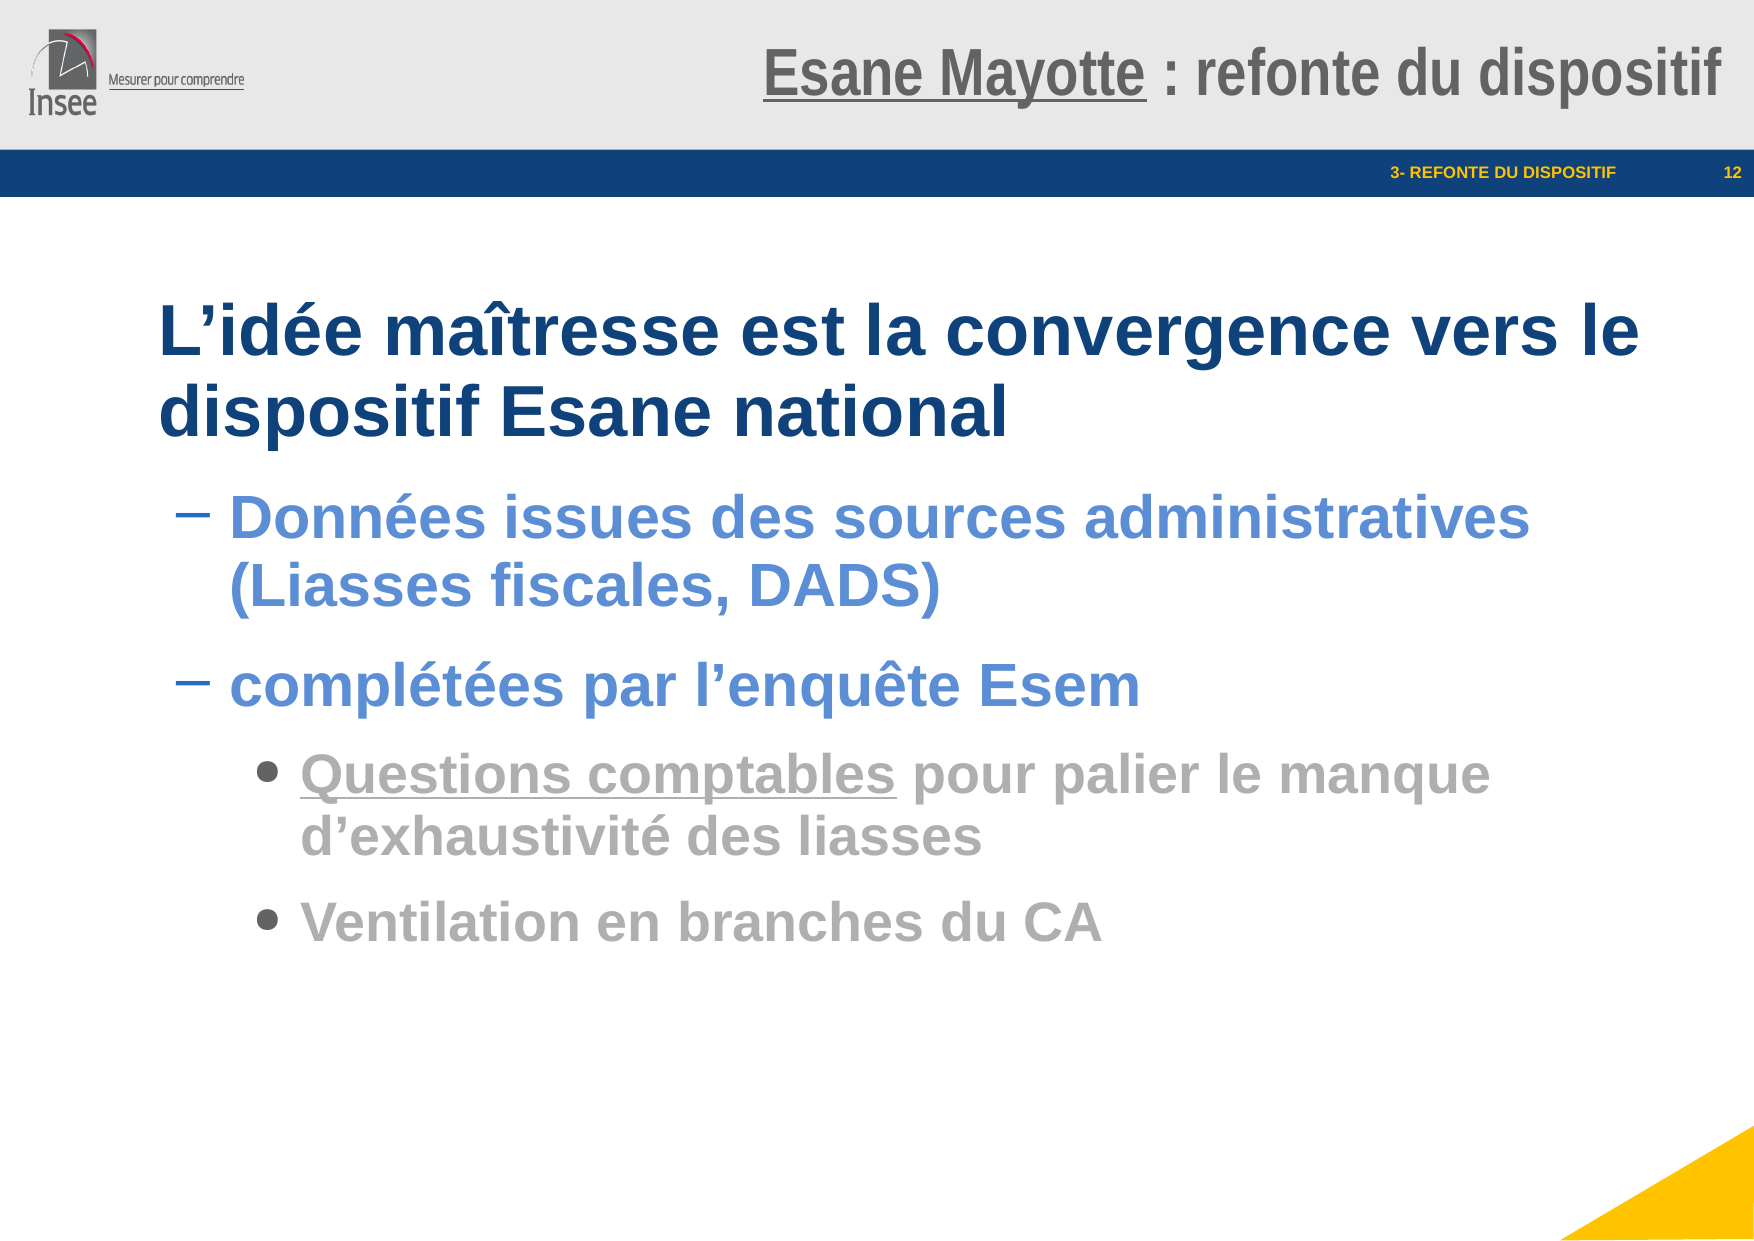

# Esane Mayotte : refonte du dispositif
12
L’idée maîtresse est la convergence vers le dispositif Esane national
Données issues des sources administratives (Liasses fiscales, DADS)
complétées par l’enquête Esem
Questions comptables pour palier le manque d’exhaustivité des liasses
Ventilation en branches du CA